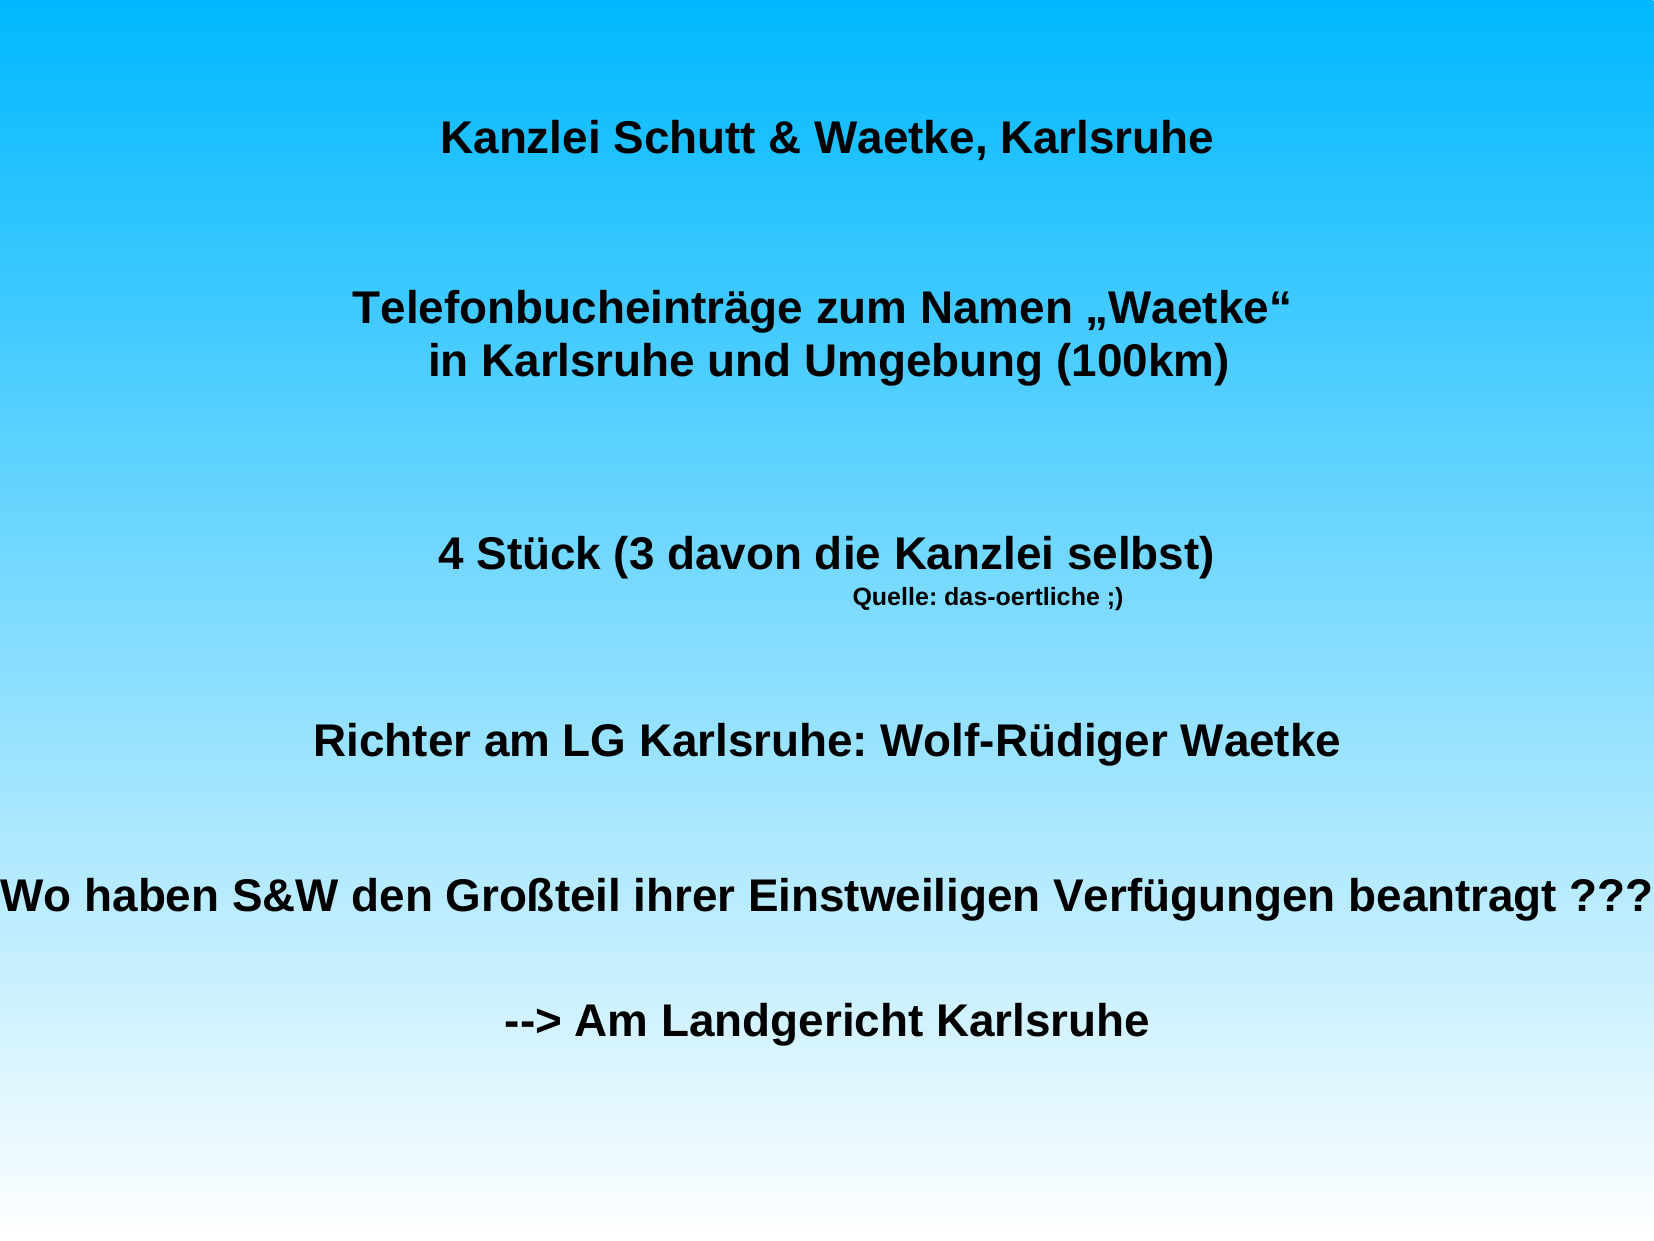

Kanzlei Schutt & Waetke, Karlsruhe
Telefonbucheinträge zum Namen „Waetke“
in Karlsruhe und Umgebung (100km)‏
4 Stück (3 davon die Kanzlei selbst)‏
Quelle: das-oertliche ;)‏
Richter am LG Karlsruhe: Wolf-Rüdiger Waetke
Wo haben S&W den Großteil ihrer Einstweiligen Verfügungen beantragt ???
--> Am Landgericht Karlsruhe